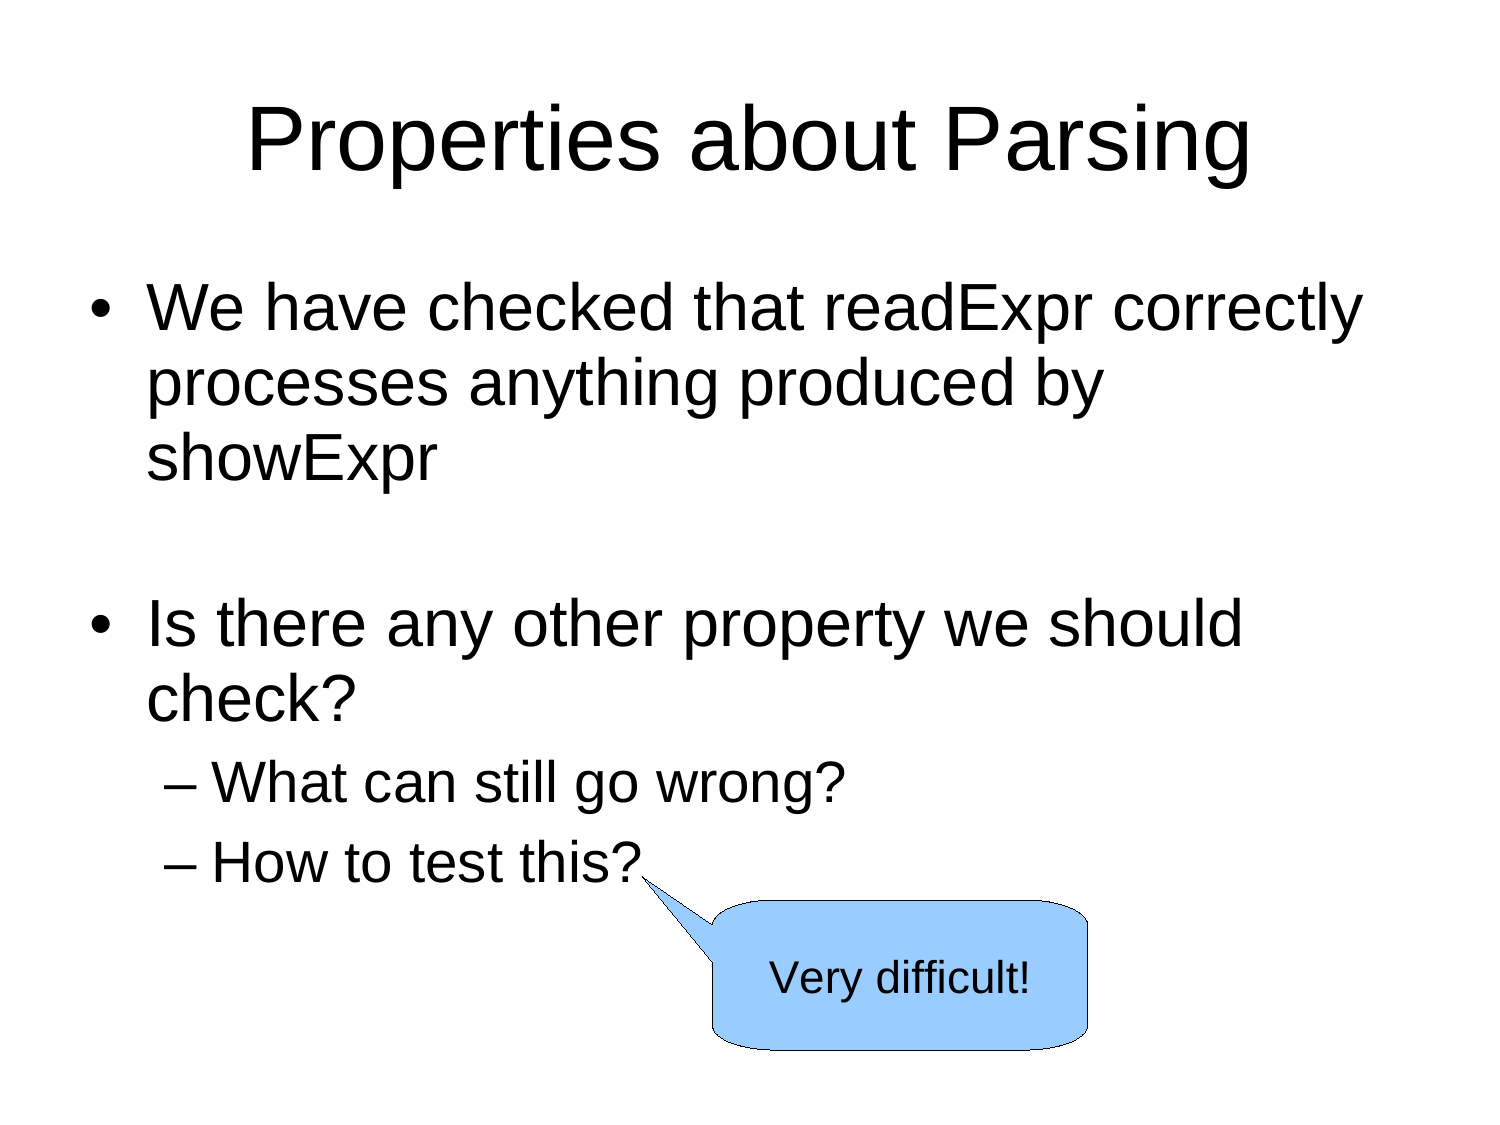

# Properties about Parsing
We have checked that readExpr correctly processes anything produced by showExpr
Is there any other property we should check?
What can still go wrong?
How to test this?
Very difficult!